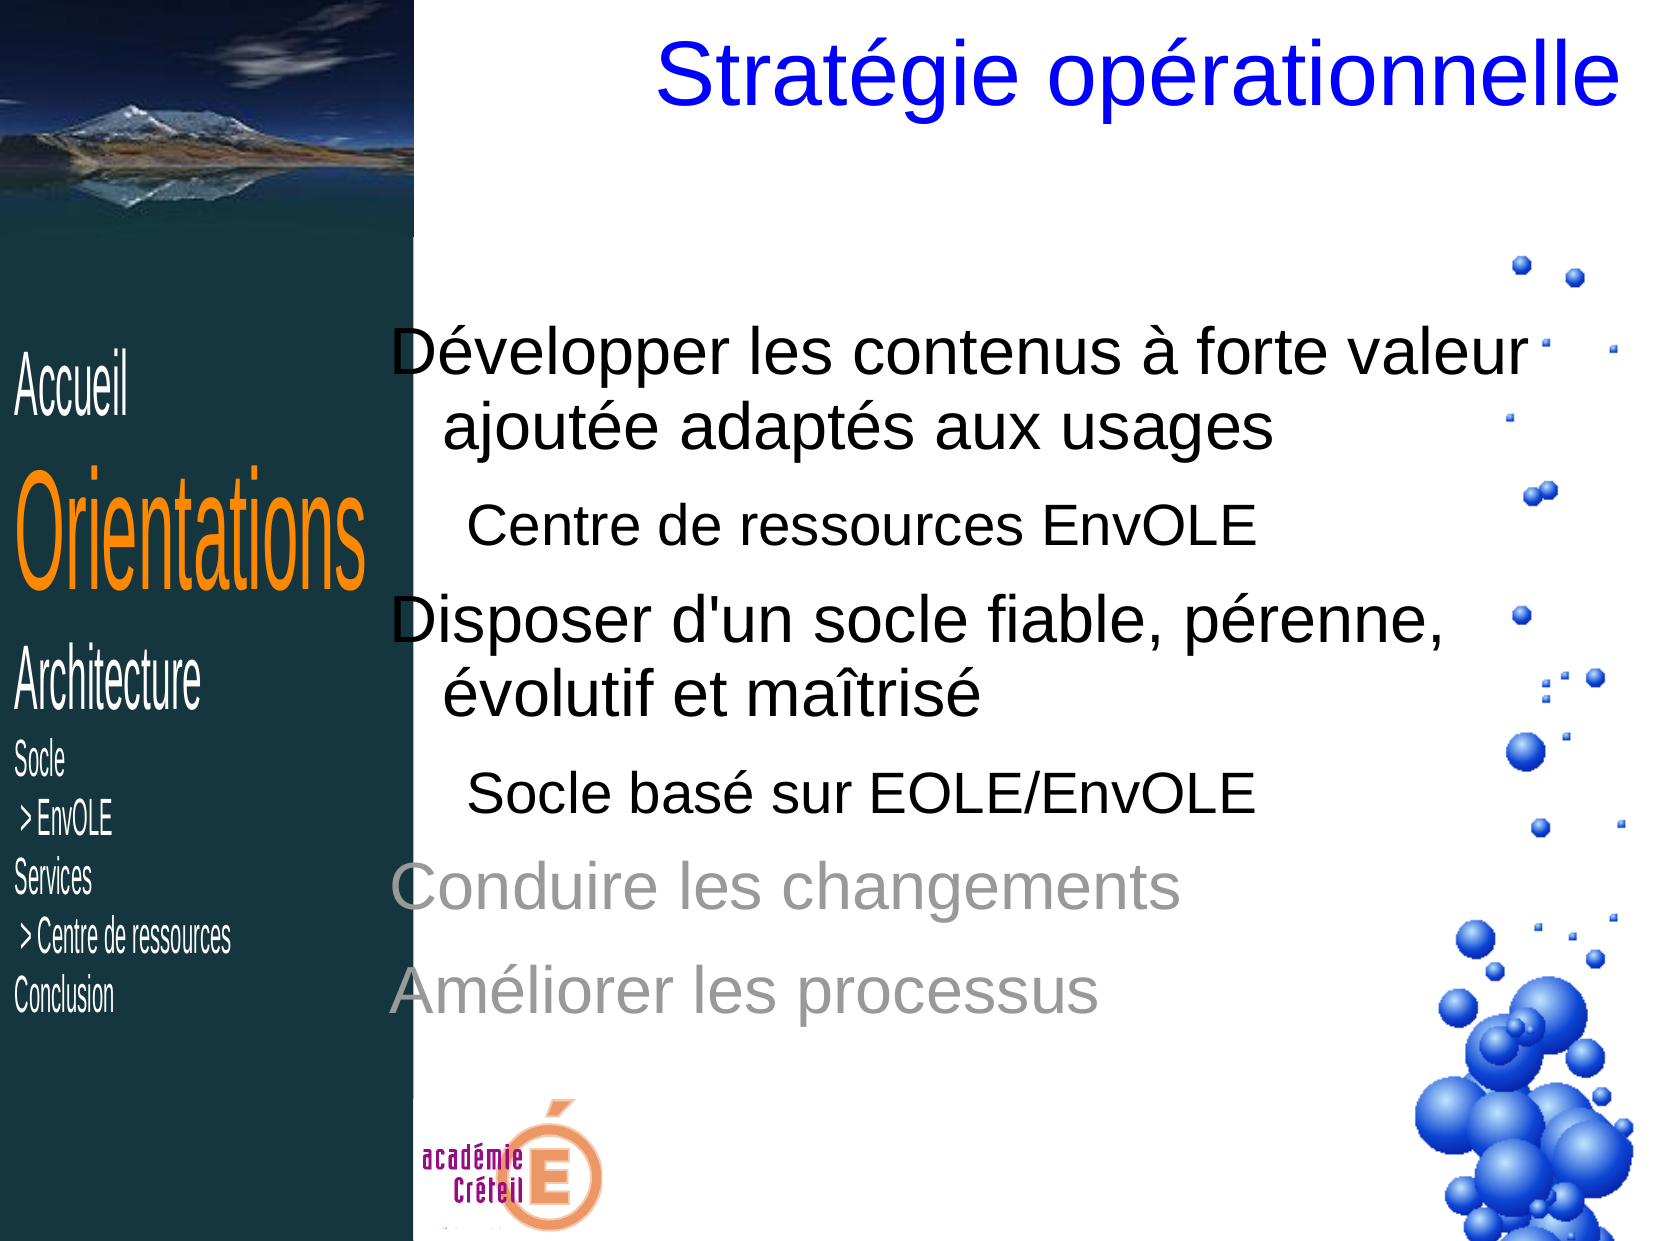

# Stratégie opérationnelle
Développer les contenus à forte valeur ajoutée adaptés aux usages
Centre de ressources EnvOLE
Disposer d'un socle fiable, pérenne, évolutif et maîtrisé
Socle basé sur EOLE/EnvOLE
Conduire les changements
Améliorer les processus
Accueil
Orientations
Architecture
Socle
 > EnvOLE
Services
 > Centre de ressources
Conclusion